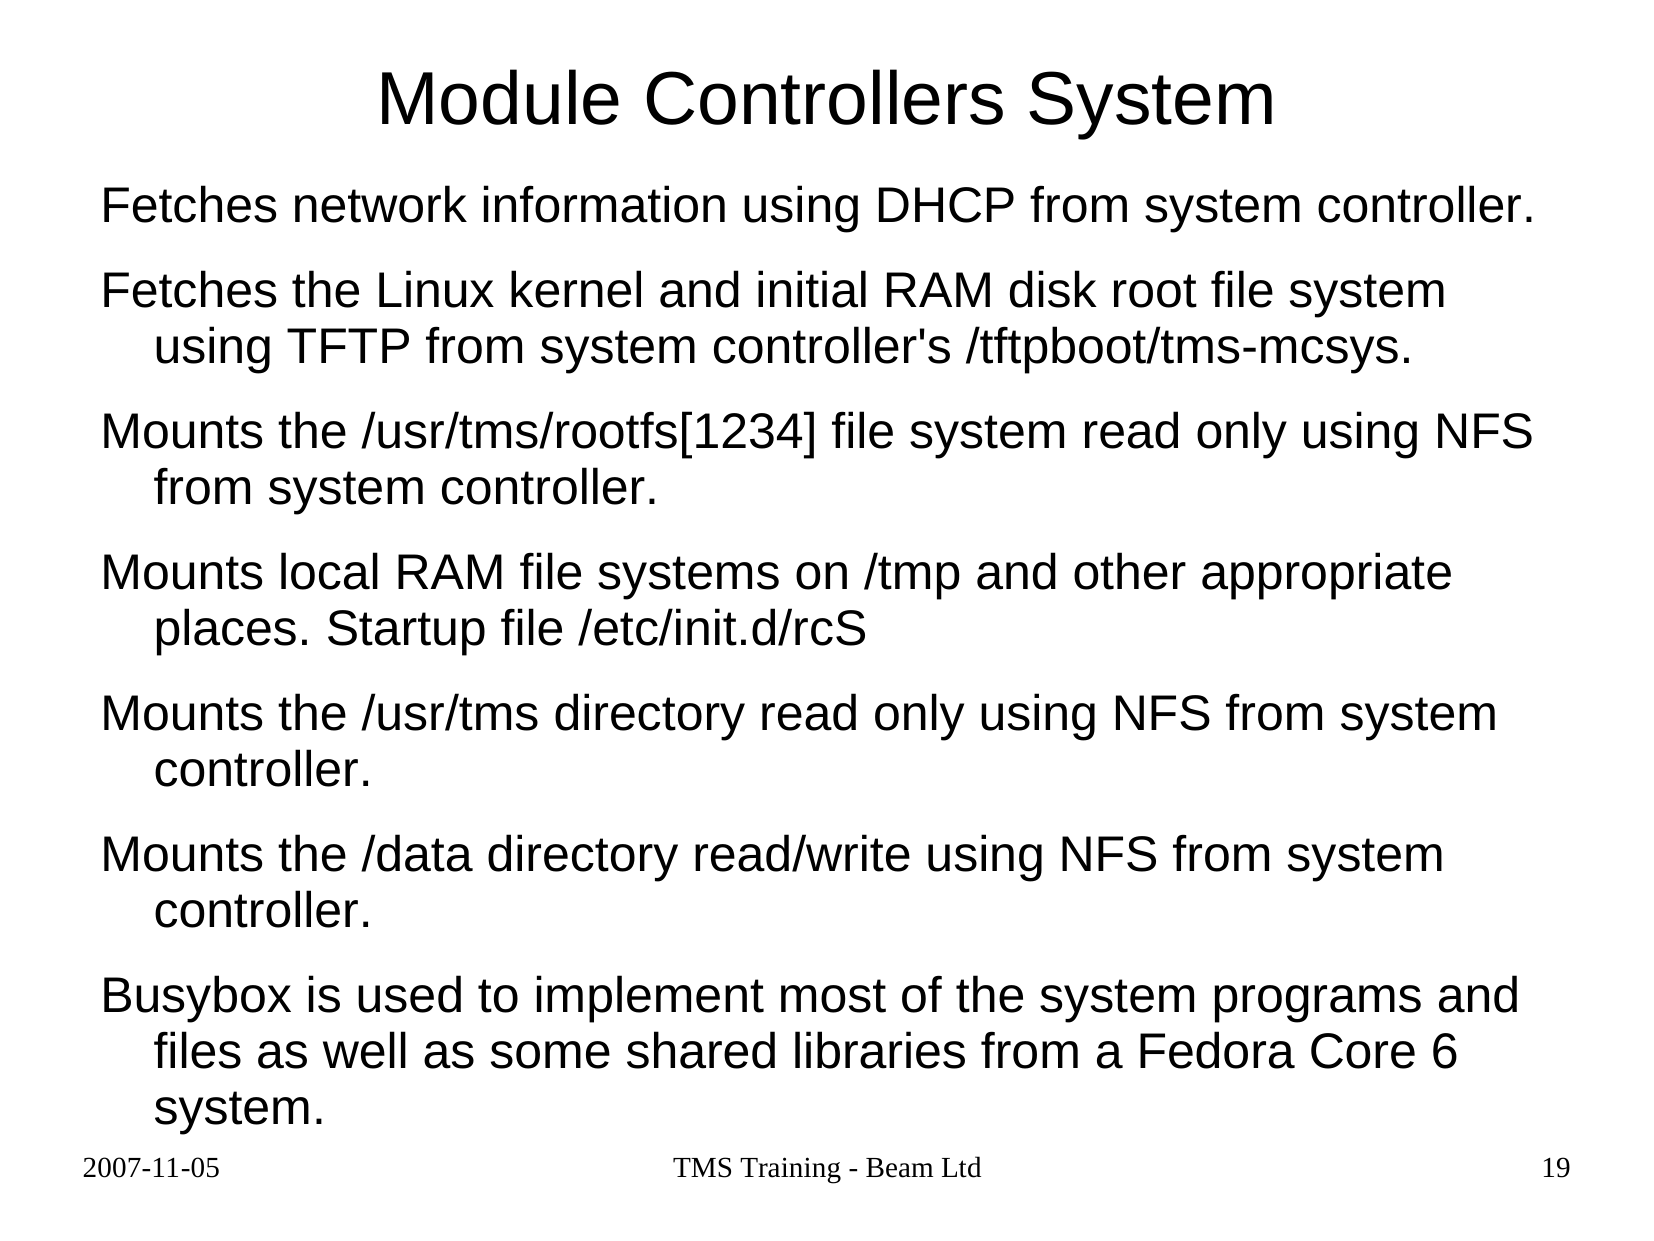

# Module Controllers System
Fetches network information using DHCP from system controller.
Fetches the Linux kernel and initial RAM disk root file system using TFTP from system controller's /tftpboot/tms-mcsys.
Mounts the /usr/tms/rootfs[1234] file system read only using NFS from system controller.
Mounts local RAM file systems on /tmp and other appropriate places. Startup file /etc/init.d/rcS
Mounts the /usr/tms directory read only using NFS from system controller.
Mounts the /data directory read/write using NFS from system controller.
Busybox is used to implement most of the system programs and files as well as some shared libraries from a Fedora Core 6 system.
19